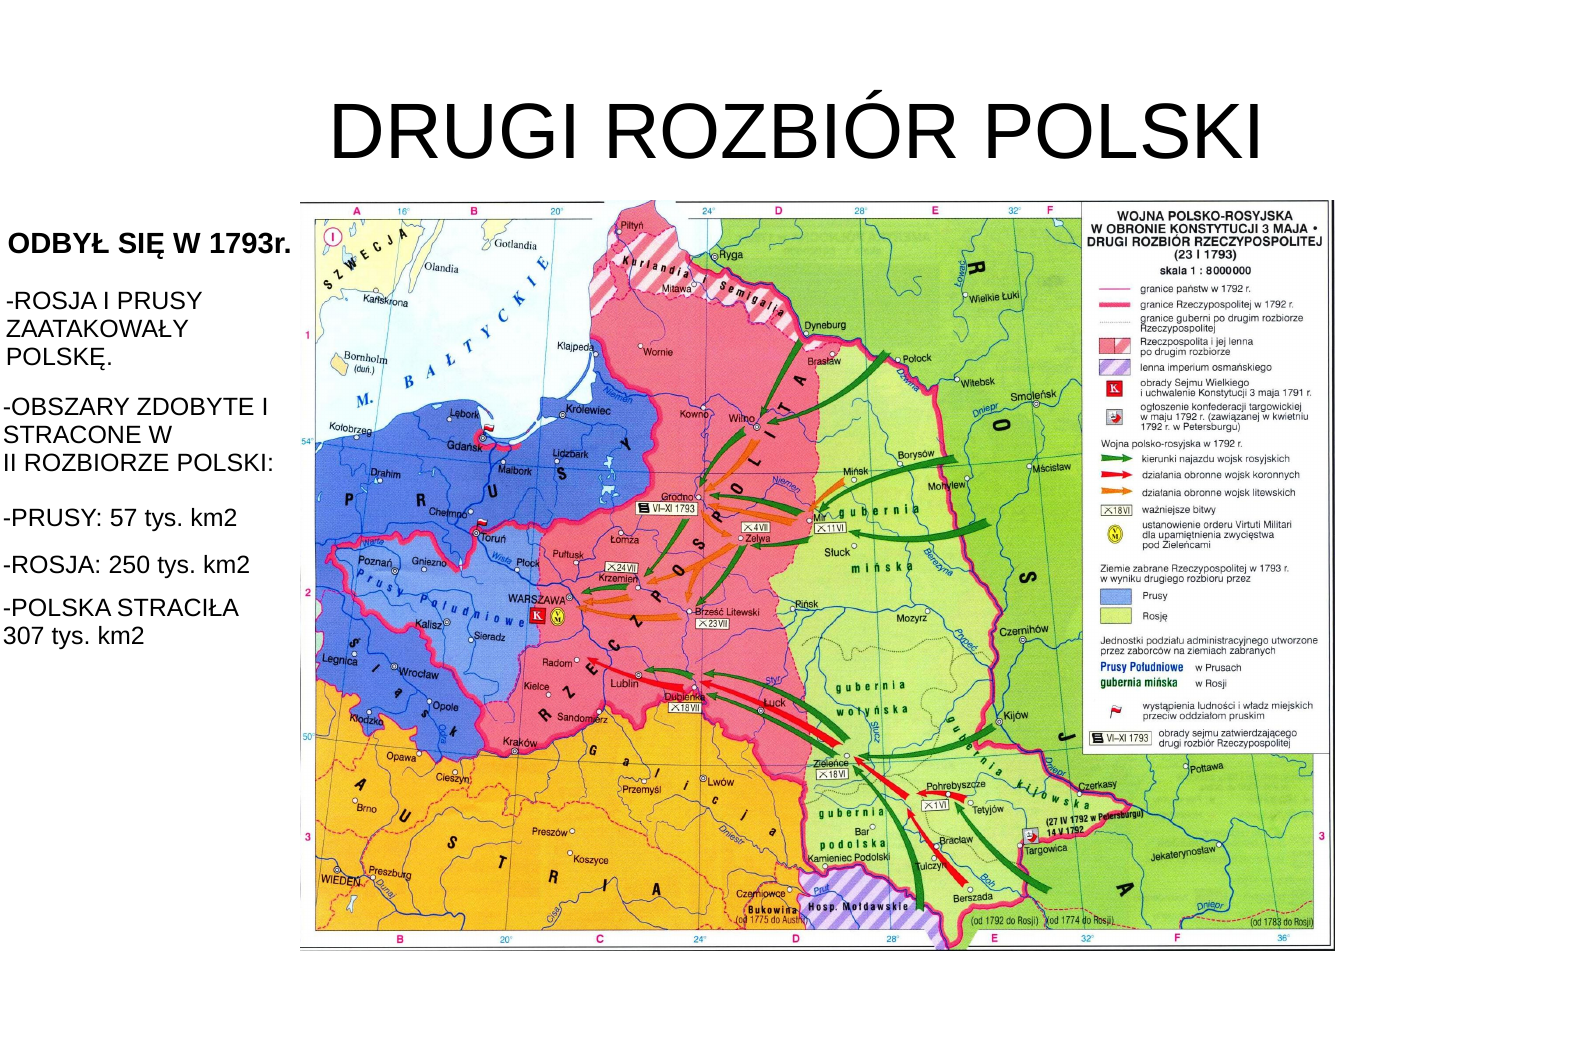

# DRUGI ROZBIÓR POLSKI
ODBYŁ SIĘ W 1793r.
-ROSJA I PRUSY
ZAATAKOWAŁY
POLSKĘ.
-OBSZARY ZDOBYTE I
STRACONE W
II ROZBIORZE POLSKI:
-PRUSY: 57 tys. km2
-ROSJA: 250 tys. km2
-POLSKA STRACIŁA
307 tys. km2